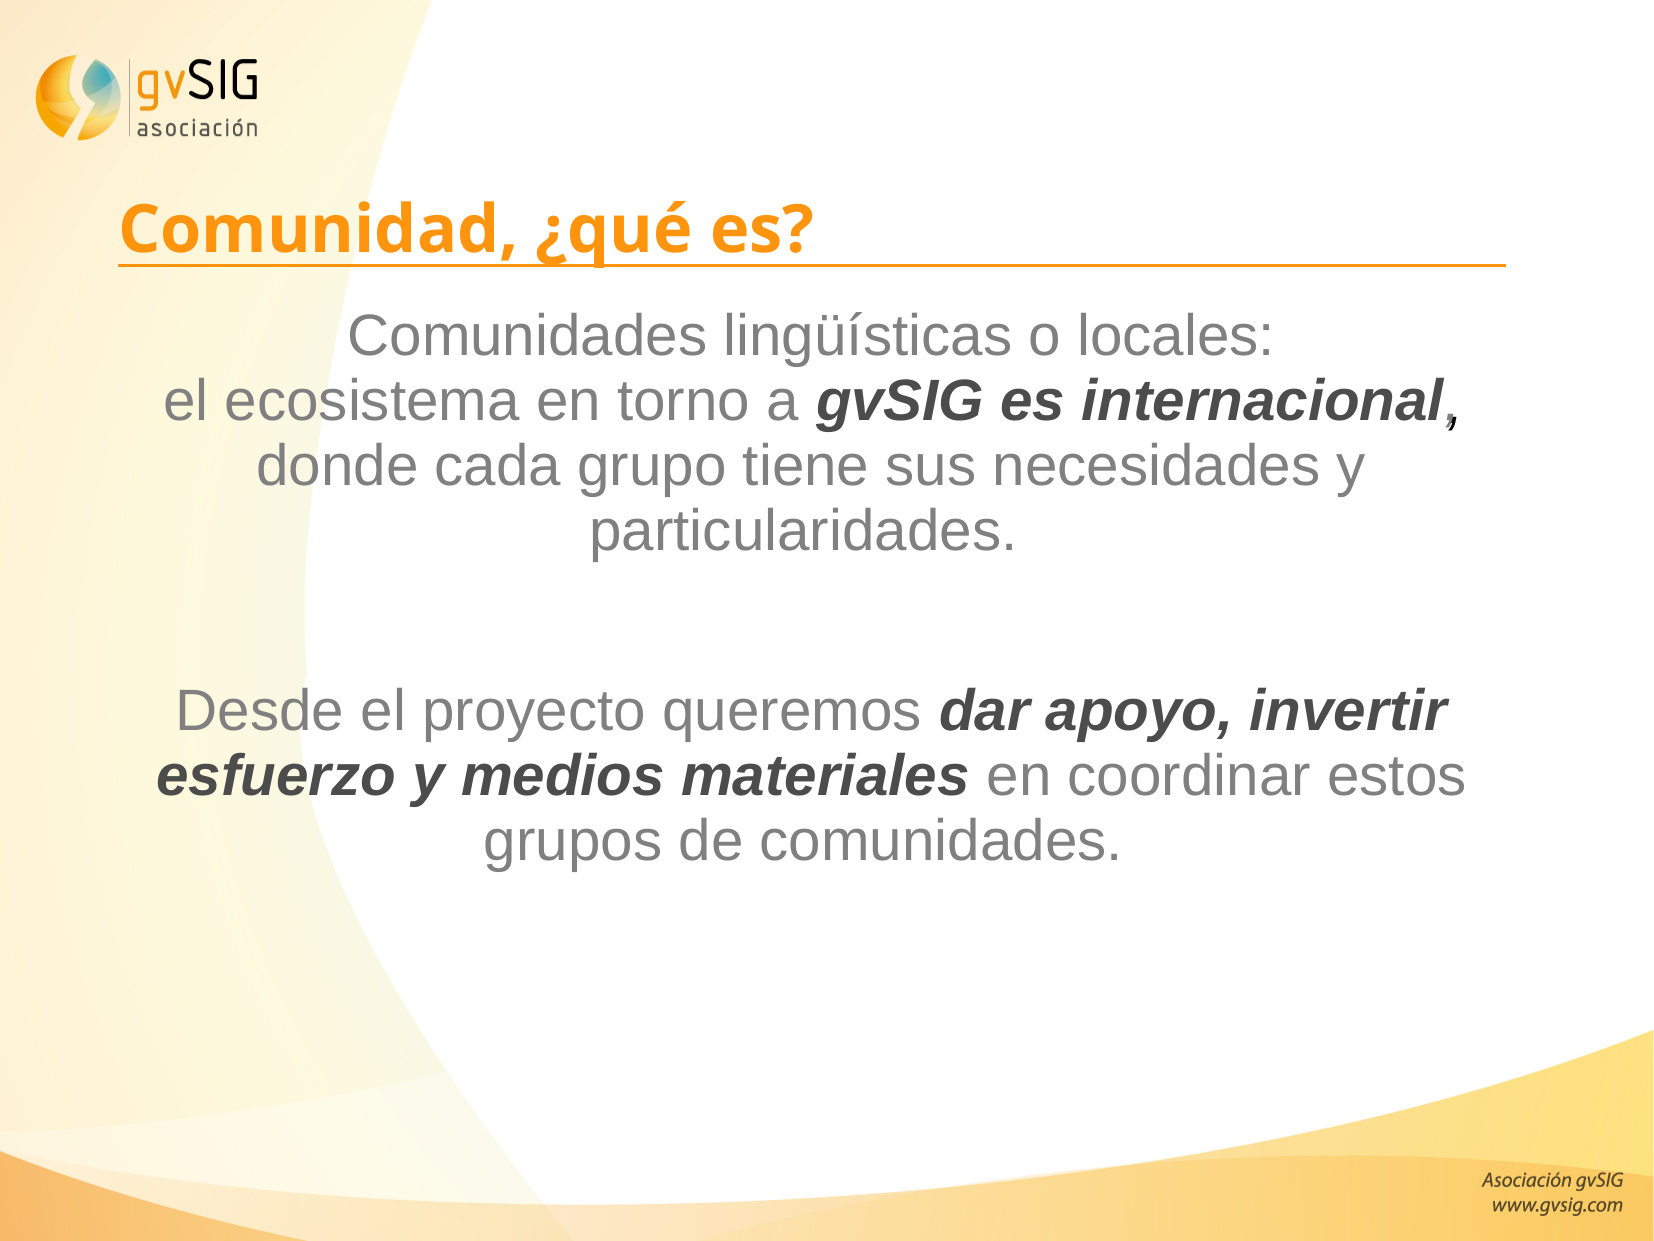

# Comunidad, ¿qué es?
Comunidades lingüísticas o locales:
el ecosistema en torno a gvSIG es internacional, donde cada grupo tiene sus necesidades y particularidades.
Desde el proyecto queremos dar apoyo, invertir esfuerzo y medios materiales en coordinar estos grupos de comunidades.